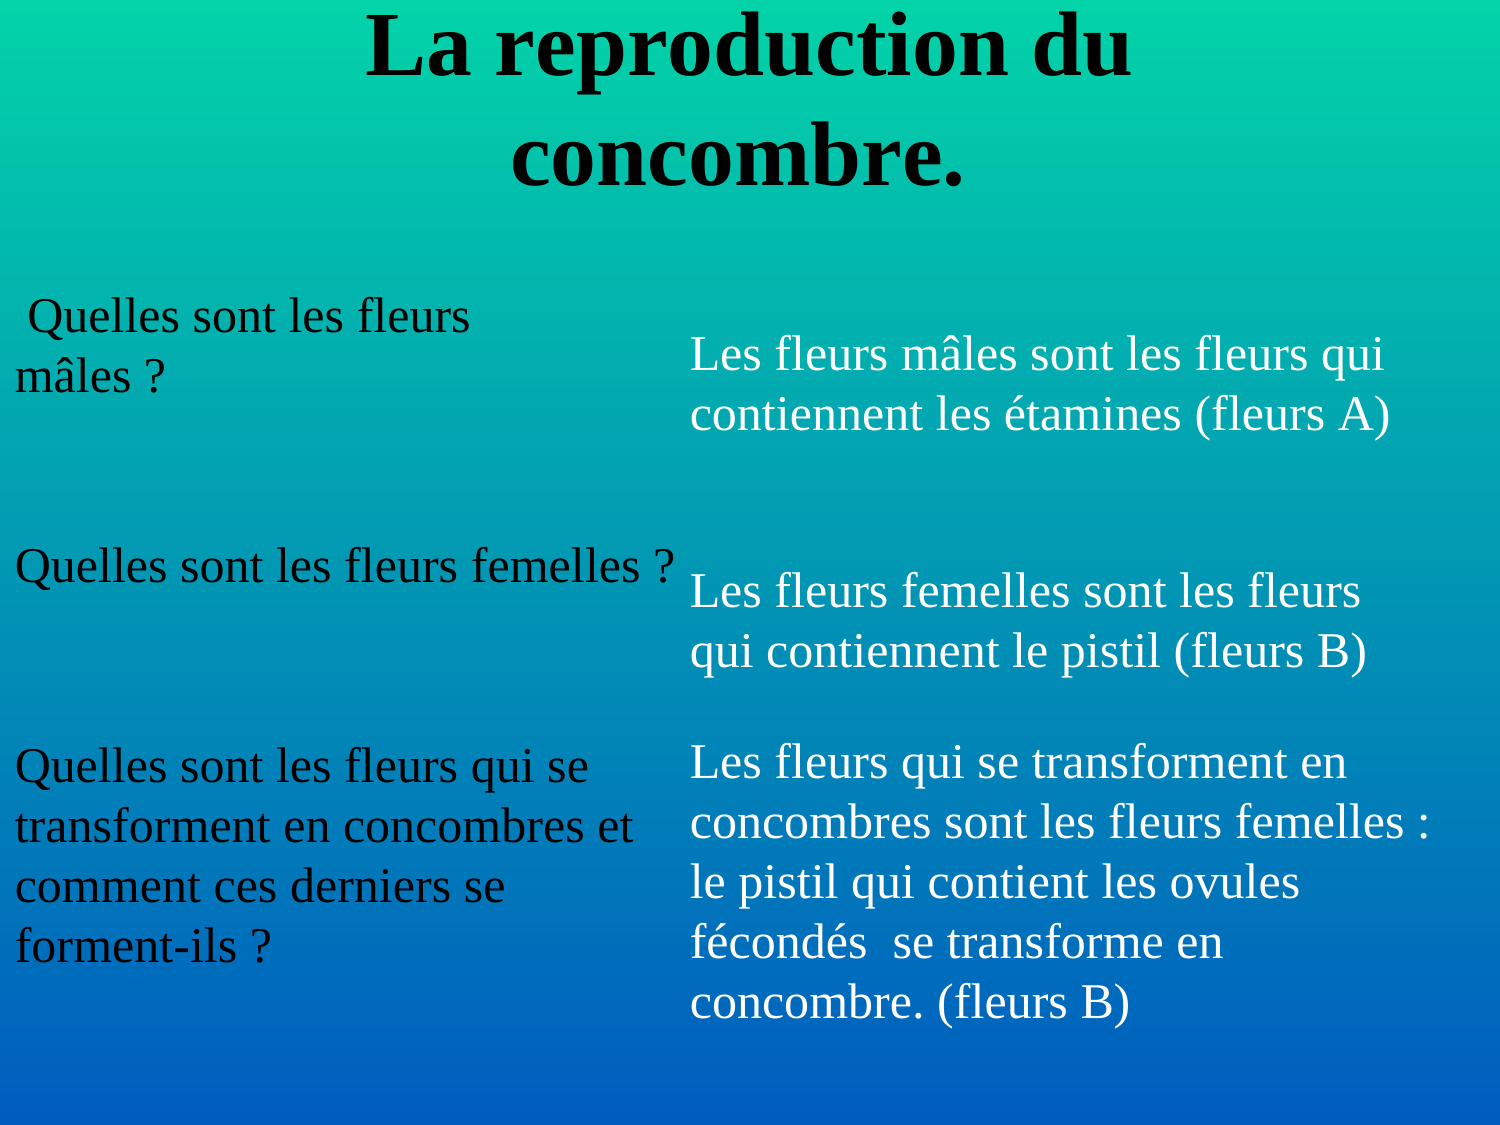

La reproduction du concombre.
 Quelles sont les fleurs mâles ?
Les fleurs mâles sont les fleurs qui contiennent les étamines (fleurs A)
Quelles sont les fleurs femelles ?
Les fleurs femelles sont les fleurs qui contiennent le pistil (fleurs B)
Les fleurs qui se transforment en concombres sont les fleurs femelles : le pistil qui contient les ovules fécondés se transforme en concombre. (fleurs B)
Quelles sont les fleurs qui se transforment en concombres et comment ces derniers se forment-ils ?